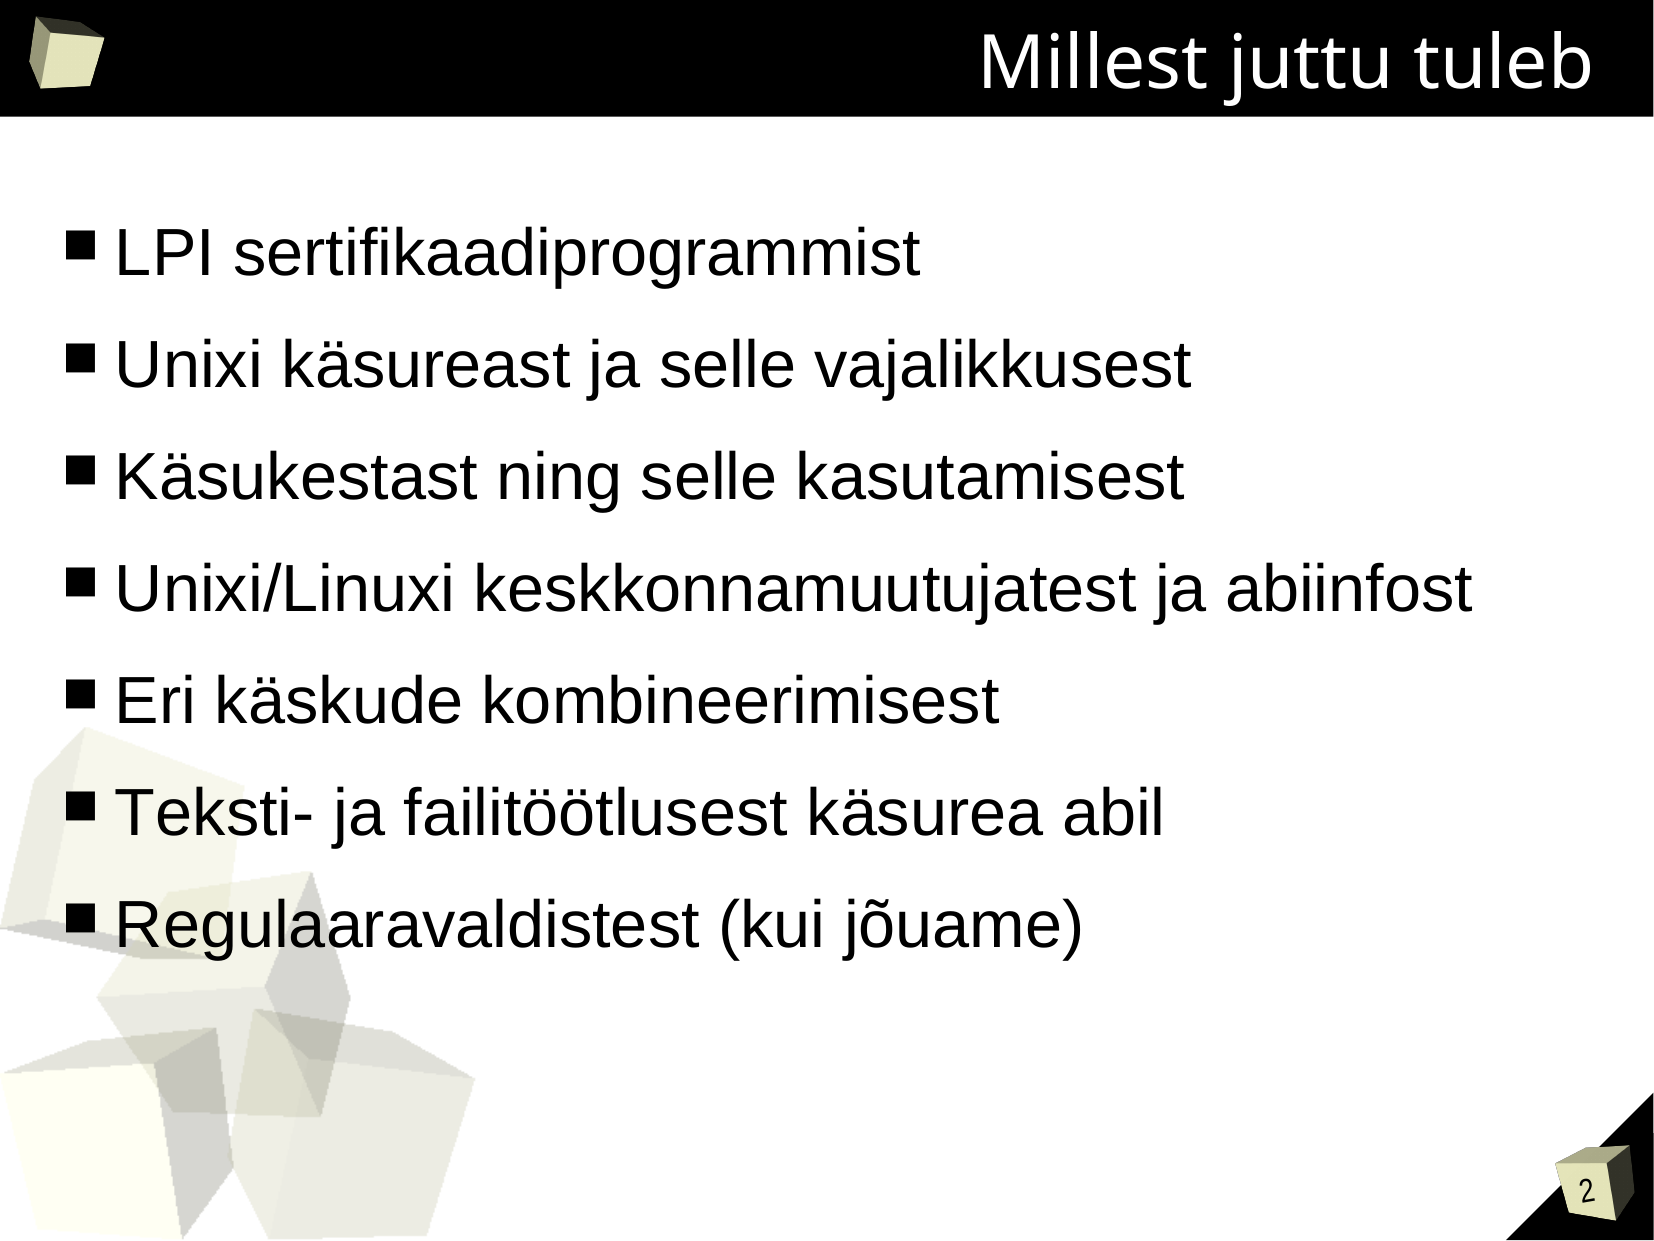

# Millest juttu tuleb
LPI sertifikaadiprogrammist
Unixi käsureast ja selle vajalikkusest
Käsukestast ning selle kasutamisest
Unixi/Linuxi keskkonnamuutujatest ja abiinfost
Eri käskude kombineerimisest
Teksti- ja failitöötlusest käsurea abil
Regulaaravaldistest (kui jõuame)